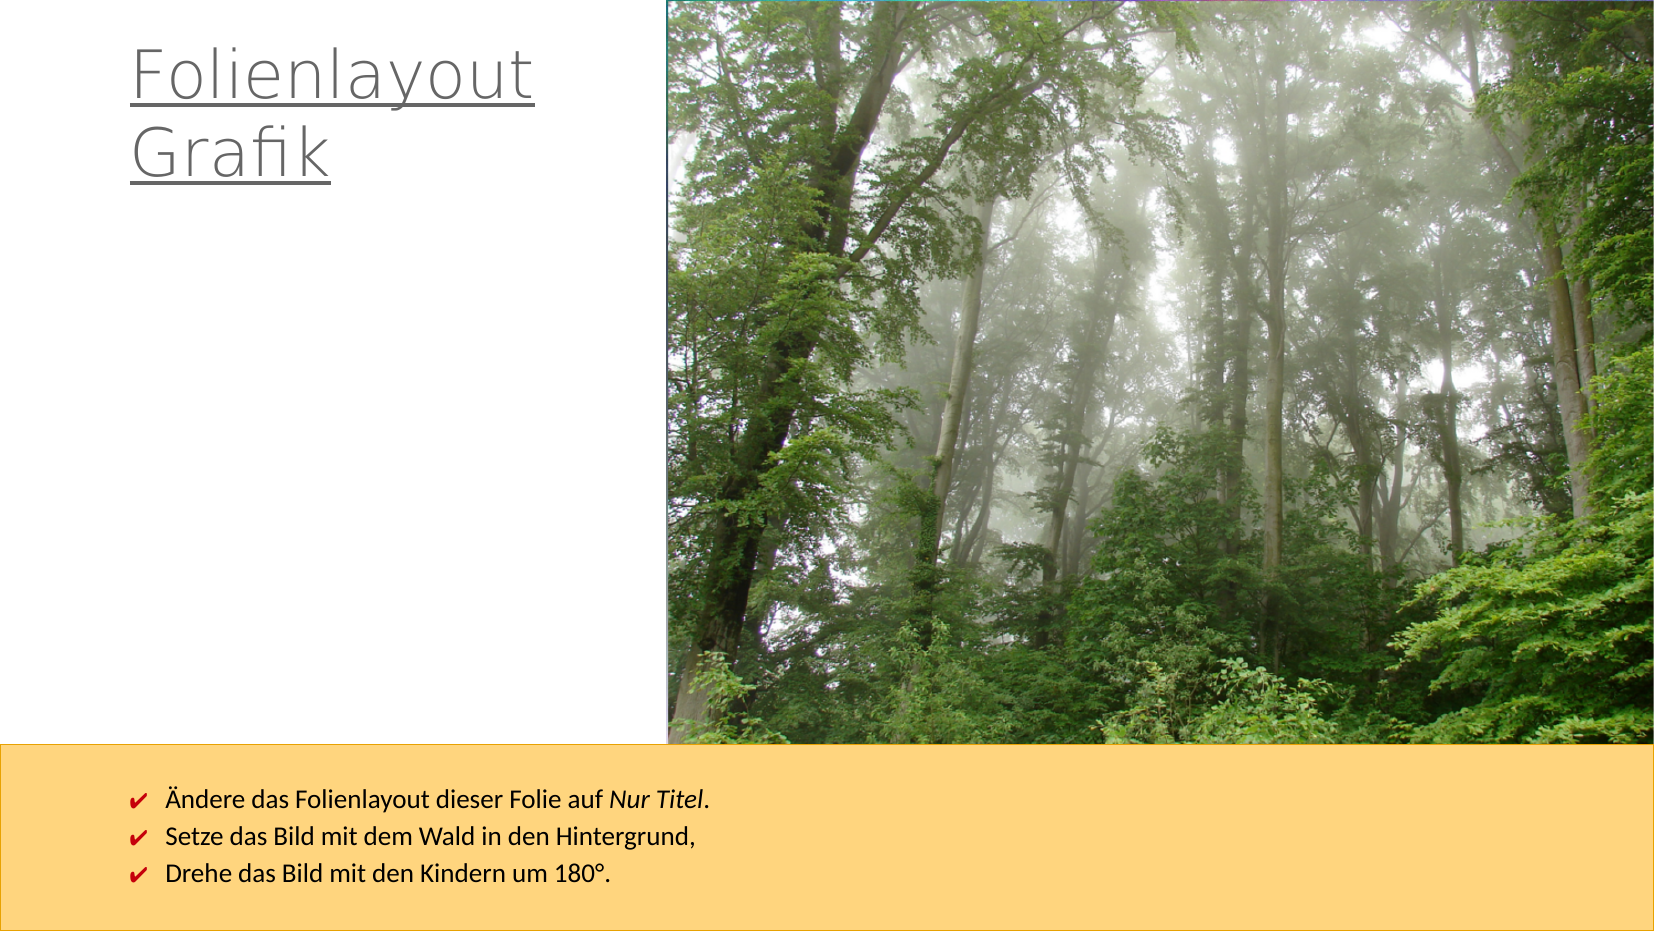

# Folienlayout Grafik
Ändere das Folienlayout dieser Folie auf Nur Titel.
Setze das Bild mit dem Wald in den Hintergrund,
Drehe das Bild mit den Kindern um 180°.